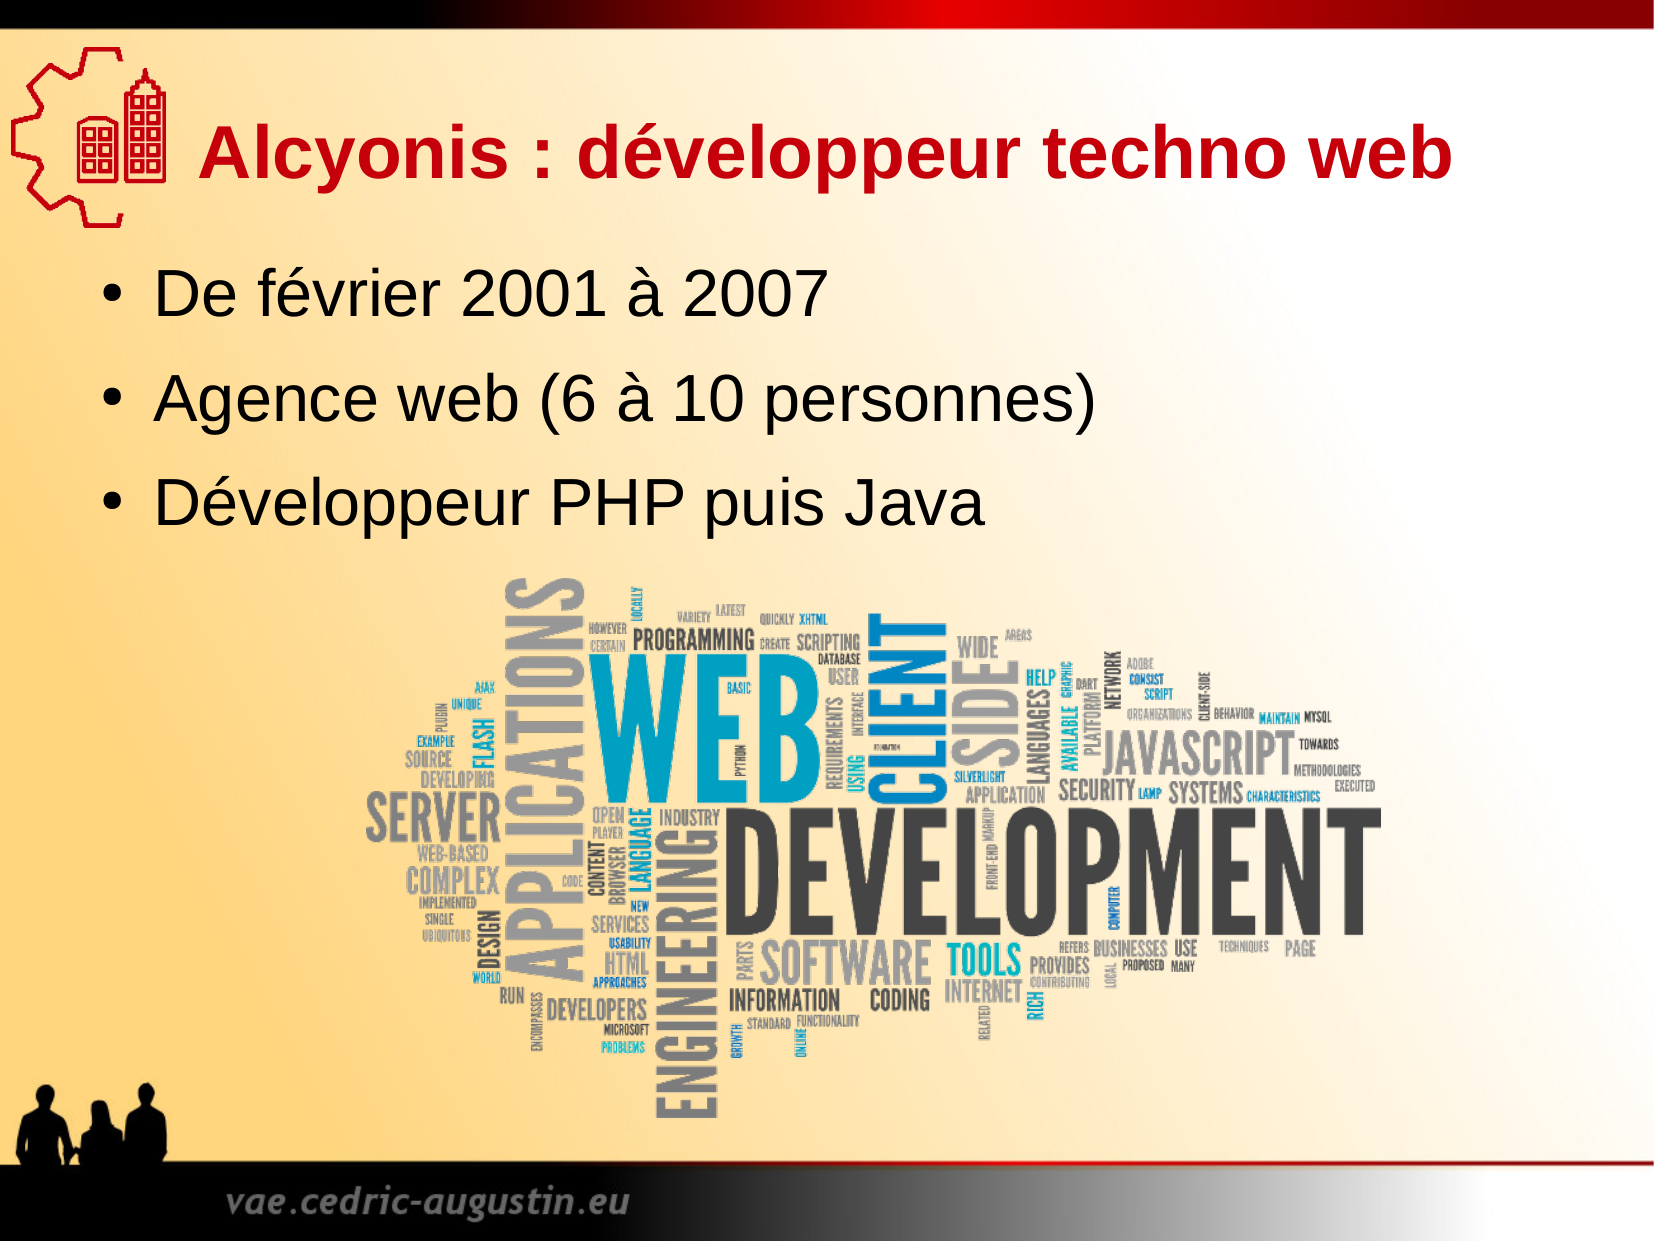

# Alcyonis : développeur techno web
De février 2001 à 2007
Agence web (6 à 10 personnes)
Développeur PHP puis Java